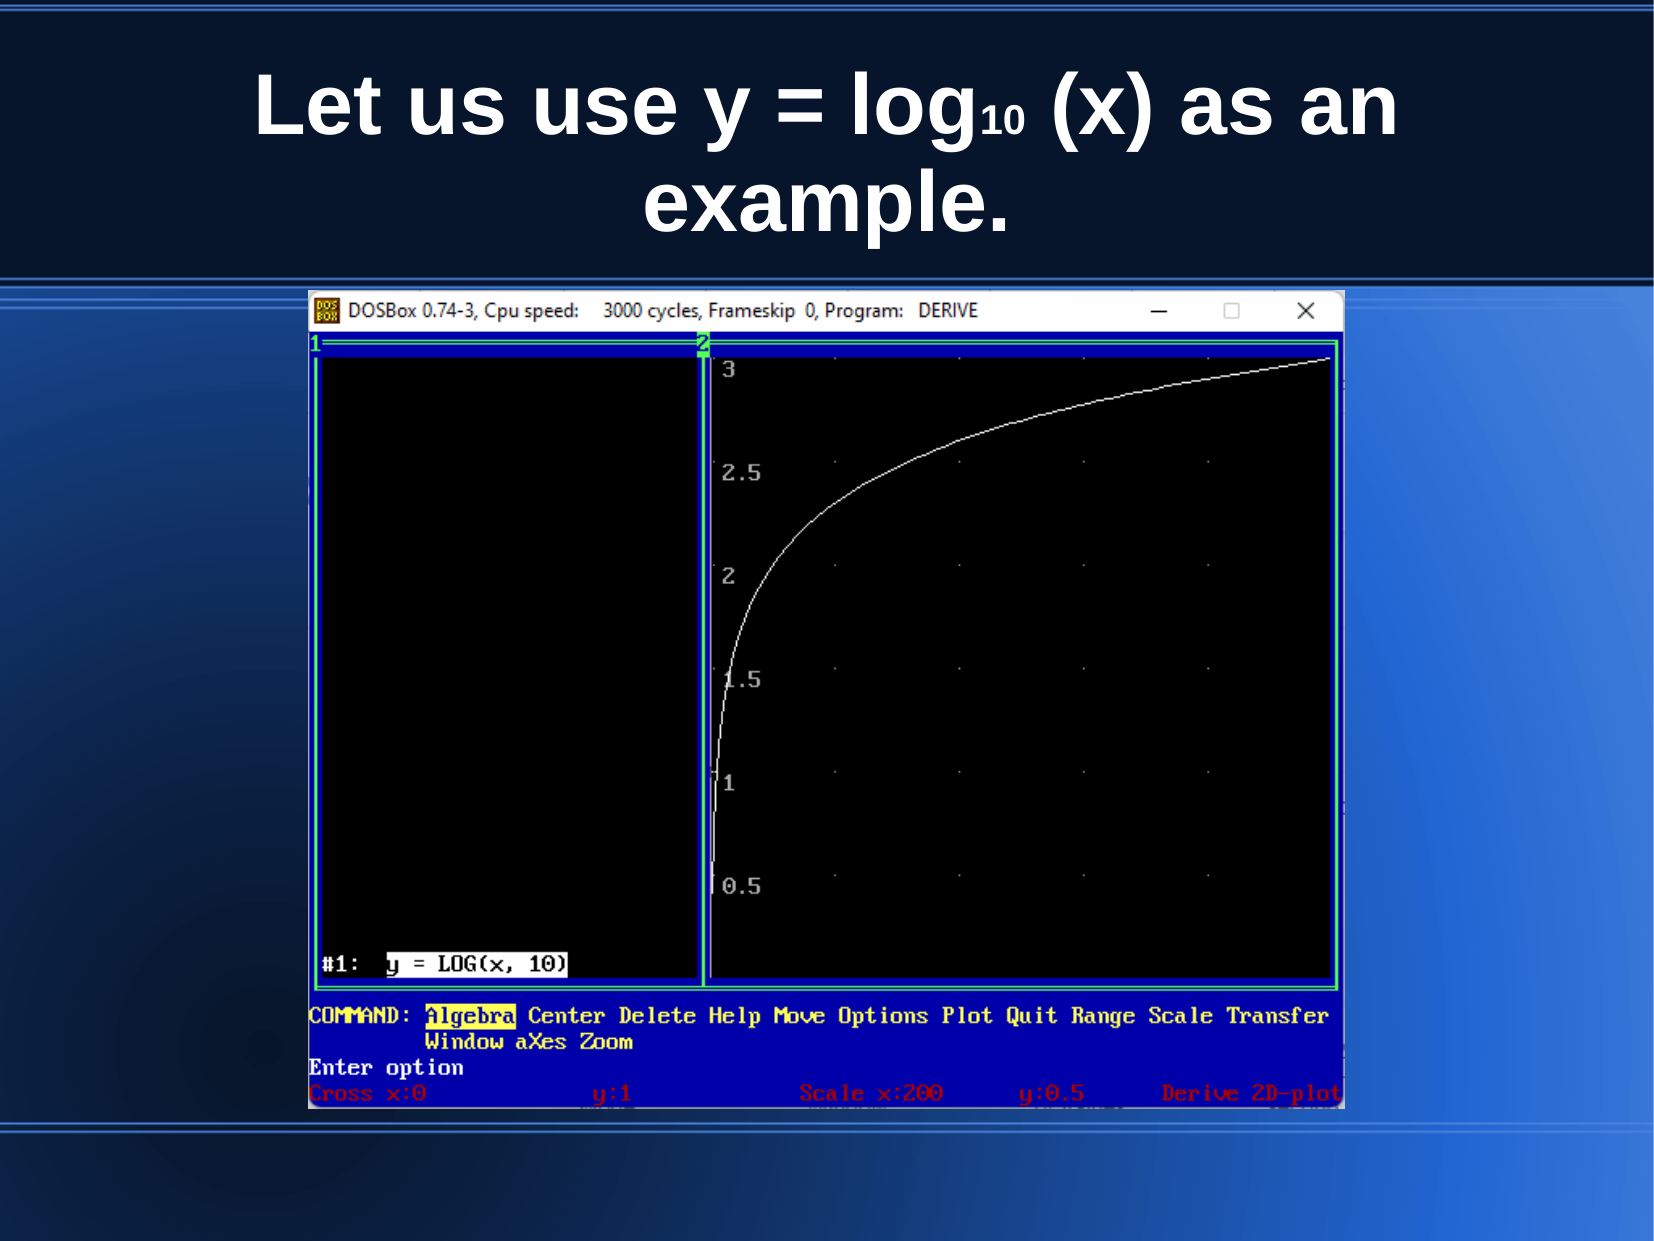

# Let us use y = log10 (x) as an example.